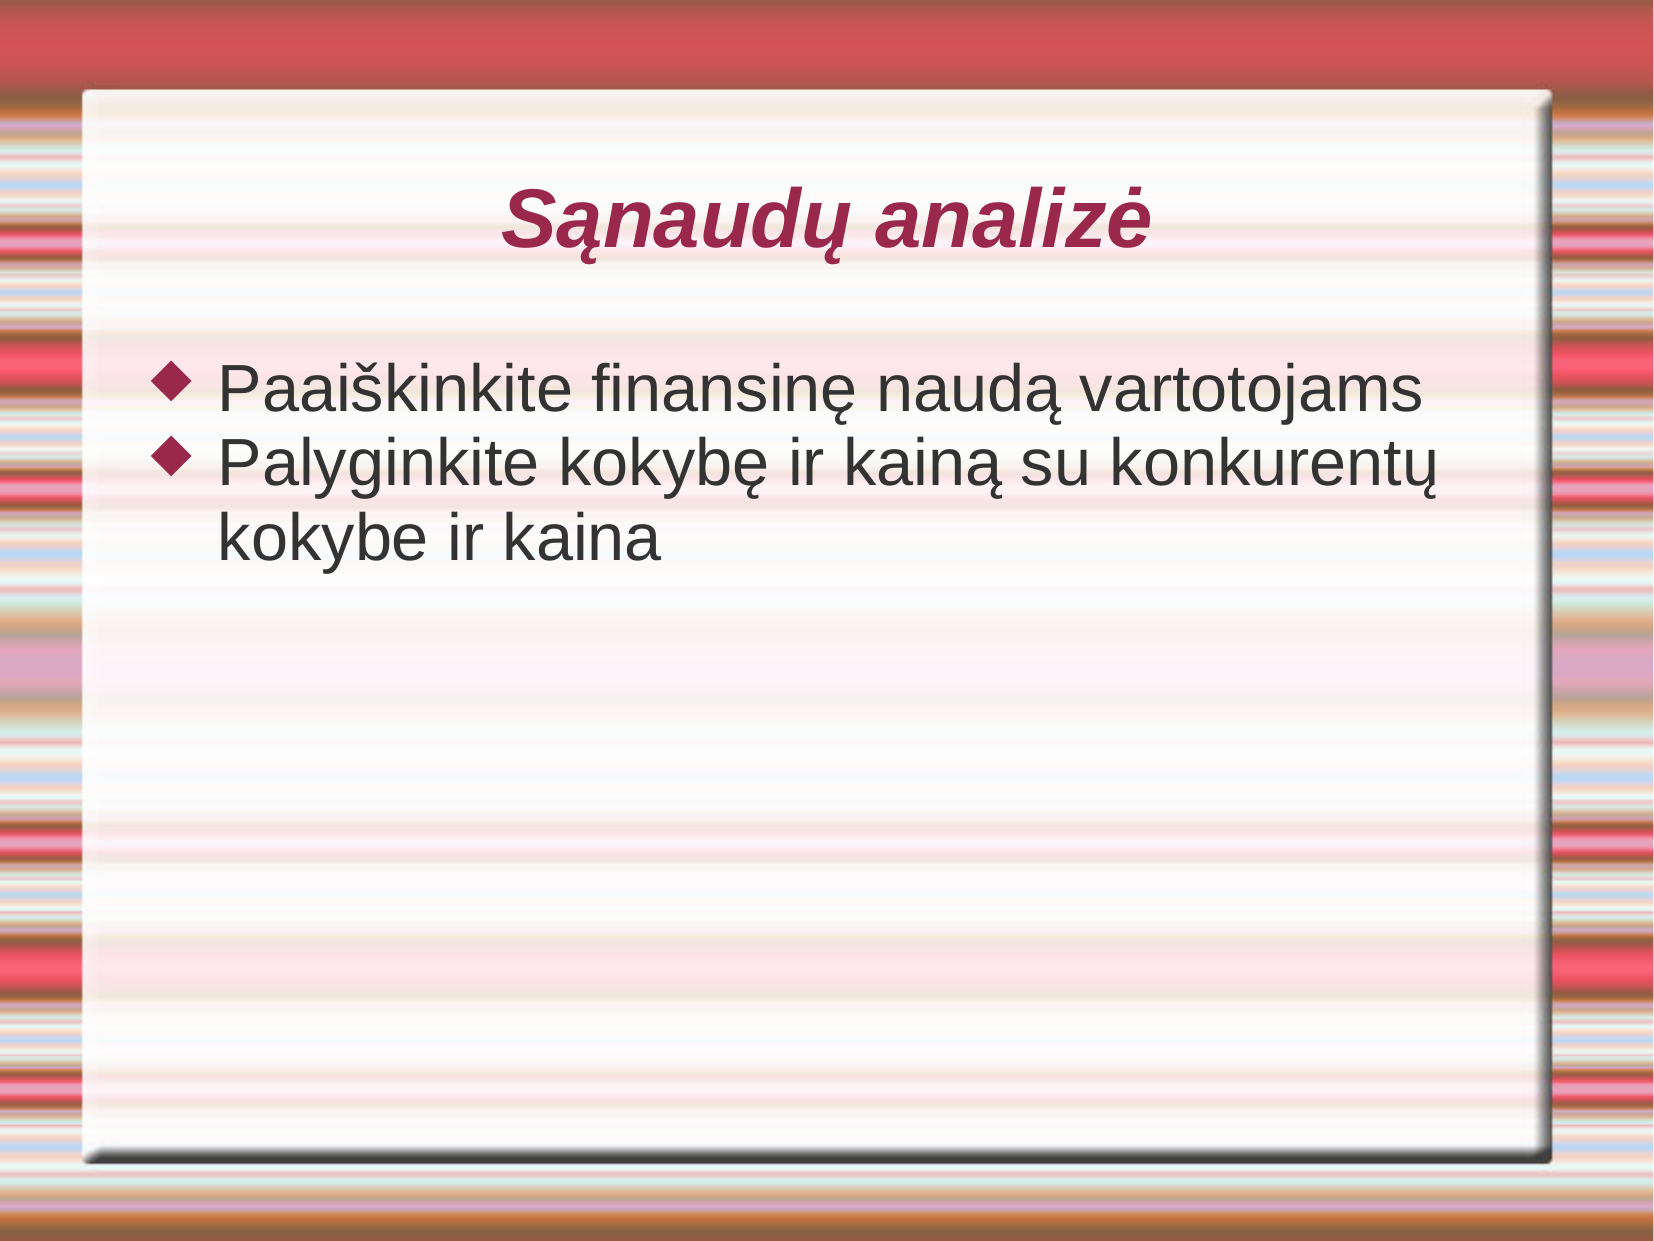

# Sąnaudų analizė
Paaiškinkite finansinę naudą vartotojams
Palyginkite kokybę ir kainą su konkurentų kokybe ir kaina